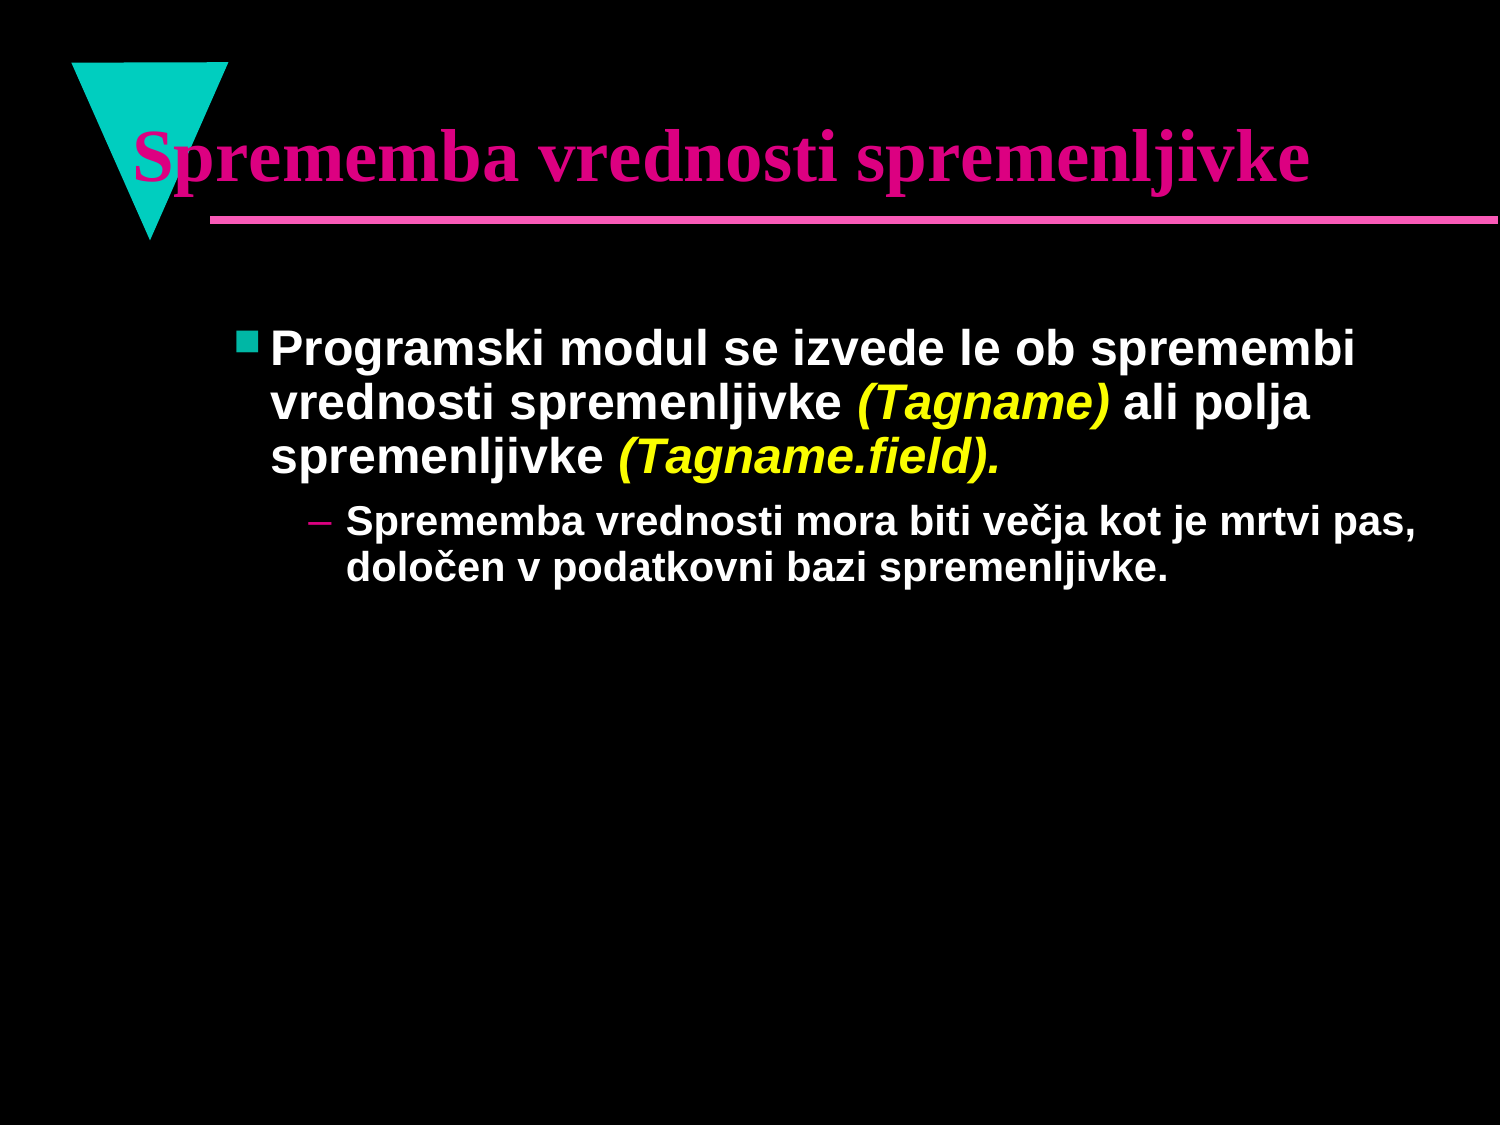

# Sprememba vrednosti spremenljivke
Programski modul se izvede le ob spremembi vrednosti spremenljivke (Tagname) ali polja spremenljivke (Tagname.field).
Sprememba vrednosti mora biti večja kot je mrtvi pas, določen v podatkovni bazi spremenljivke.
RVP2
Kreiranje programskih modulov
26